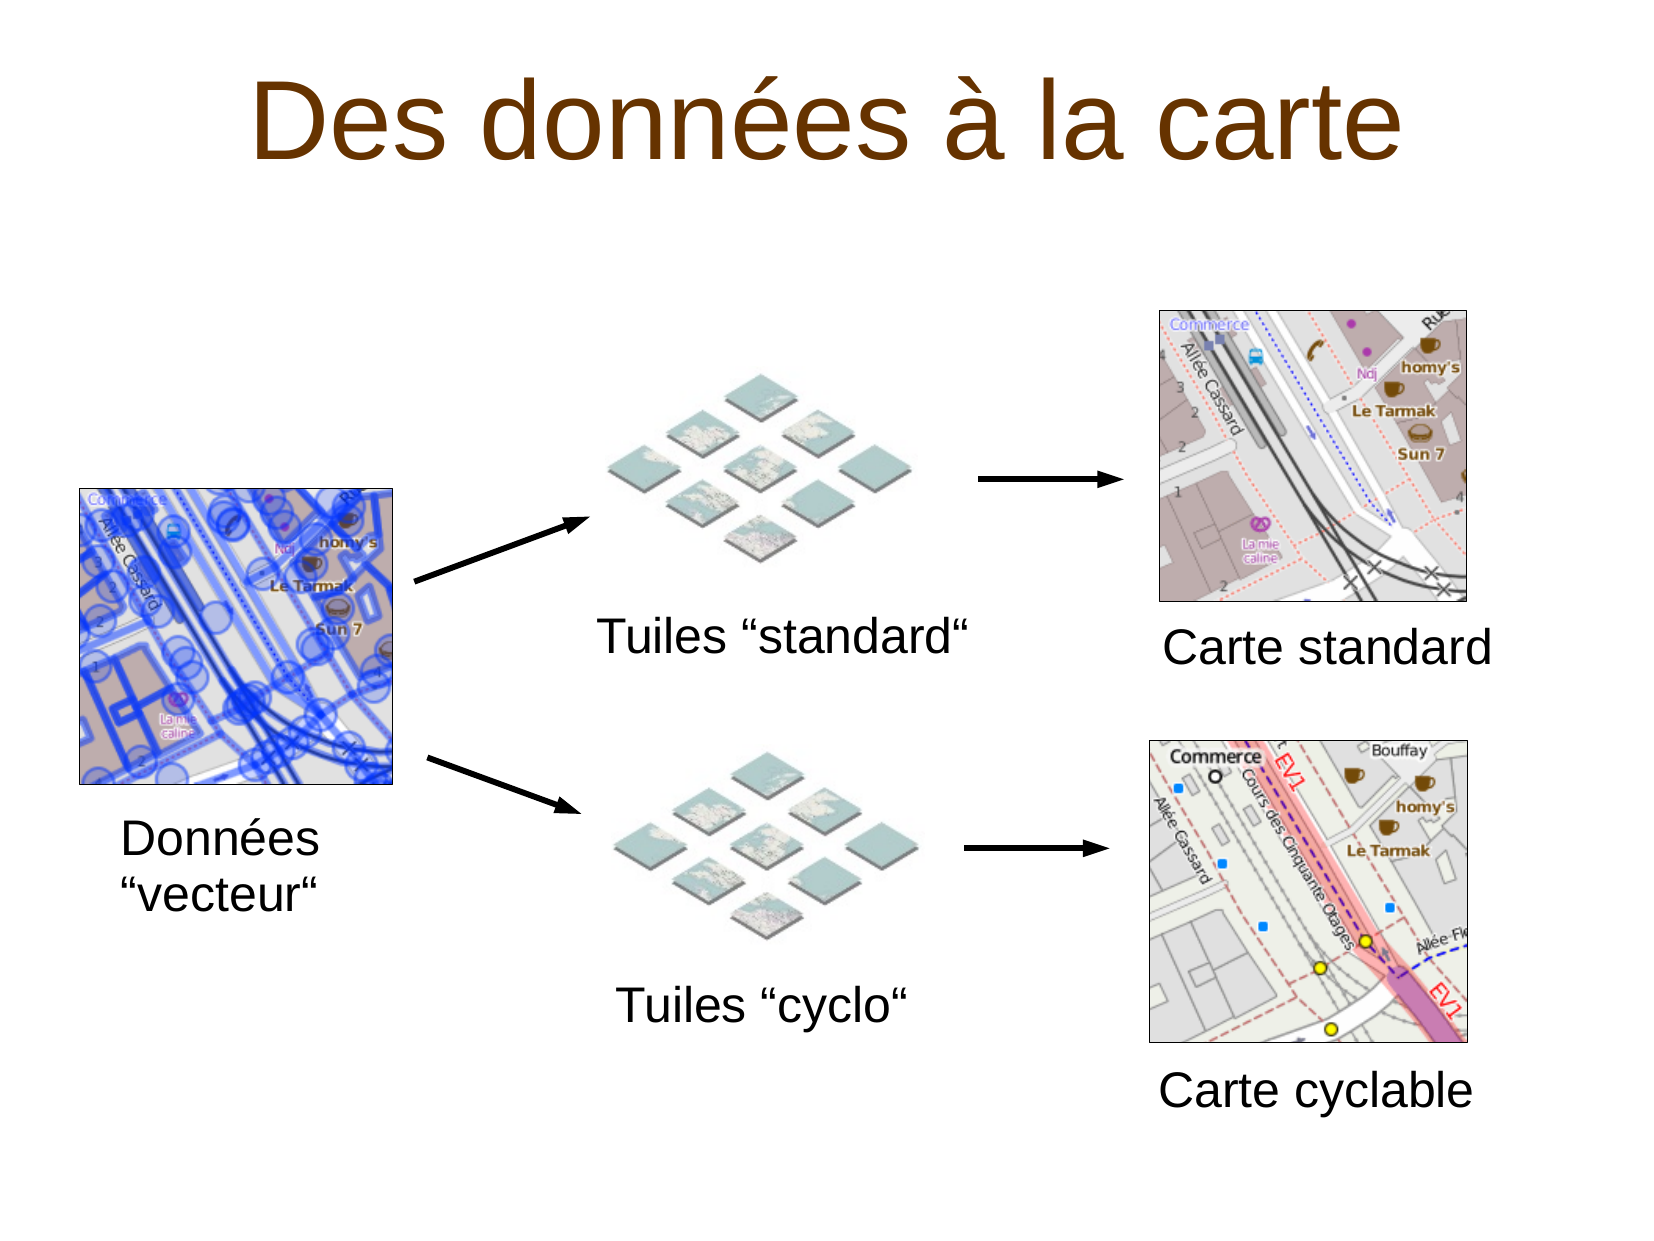

# Des données à la carte
Tuiles “standard“
Carte standard
Données
“vecteur“
Tuiles “cyclo“
Carte cyclable